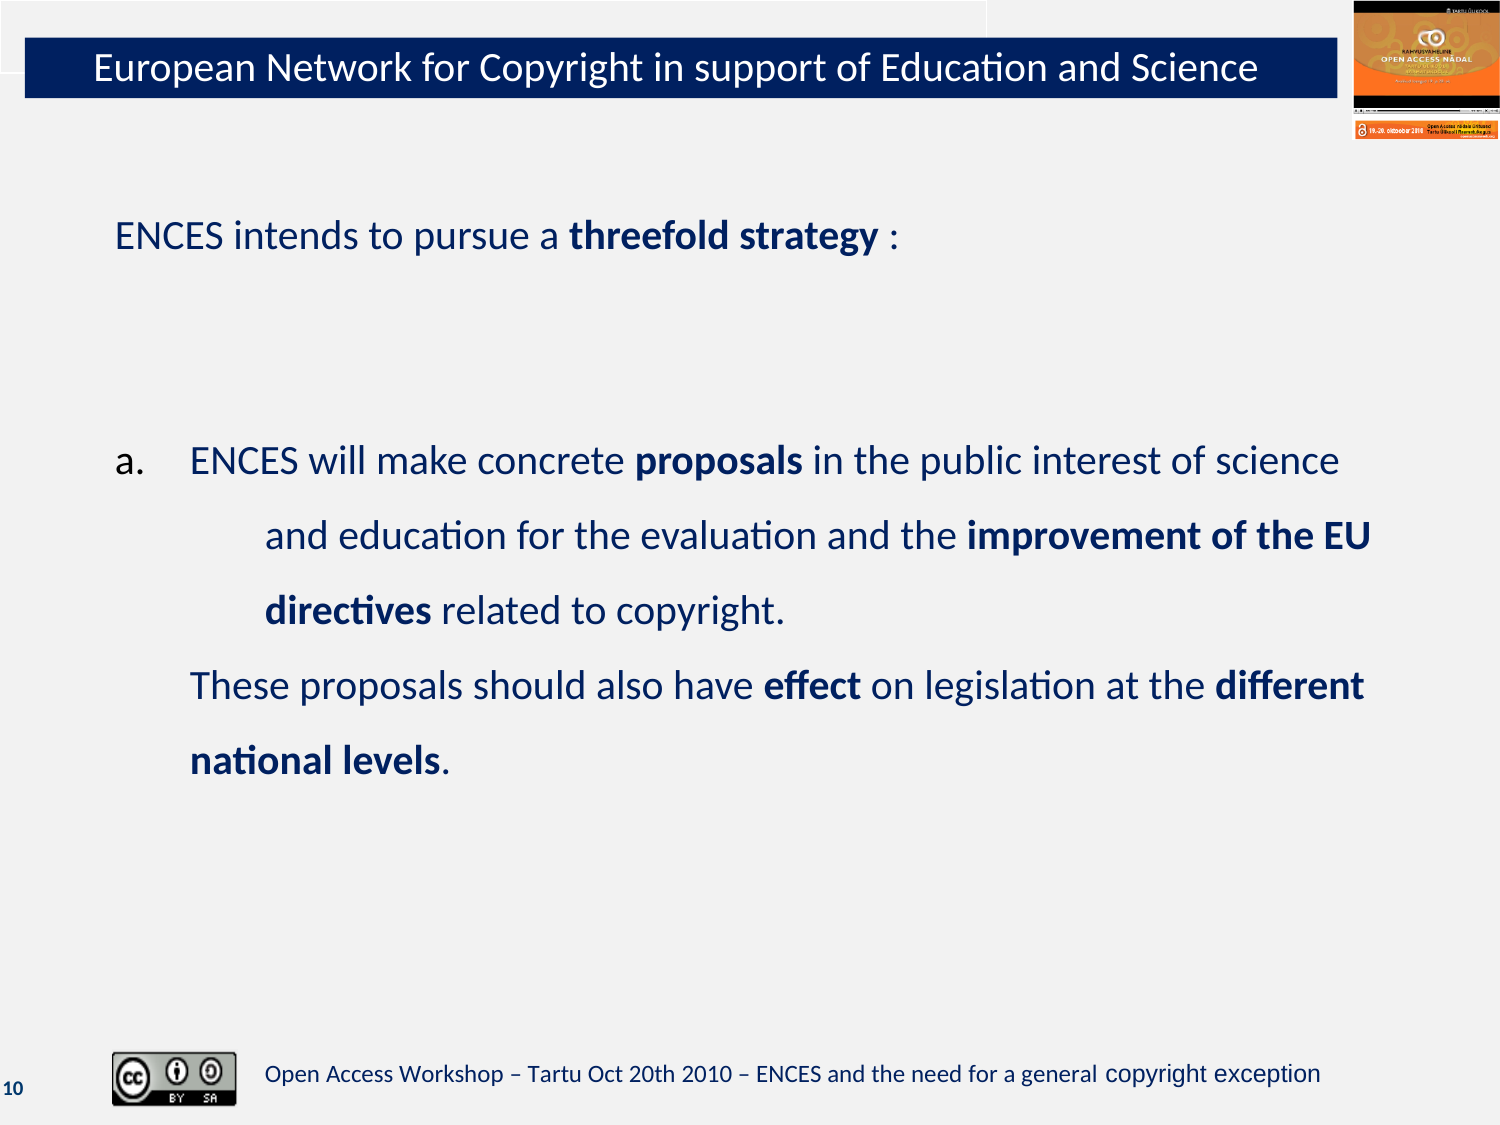

European Network for Copyright in support of Education and Science
ENCES intends to pursue a threefold strategy :
ENCES will make concrete proposals in the public interest of science and education for the evaluation and the improvement of the EU directives related to copyright.
	These proposals should also have effect on legislation at the different national levels.